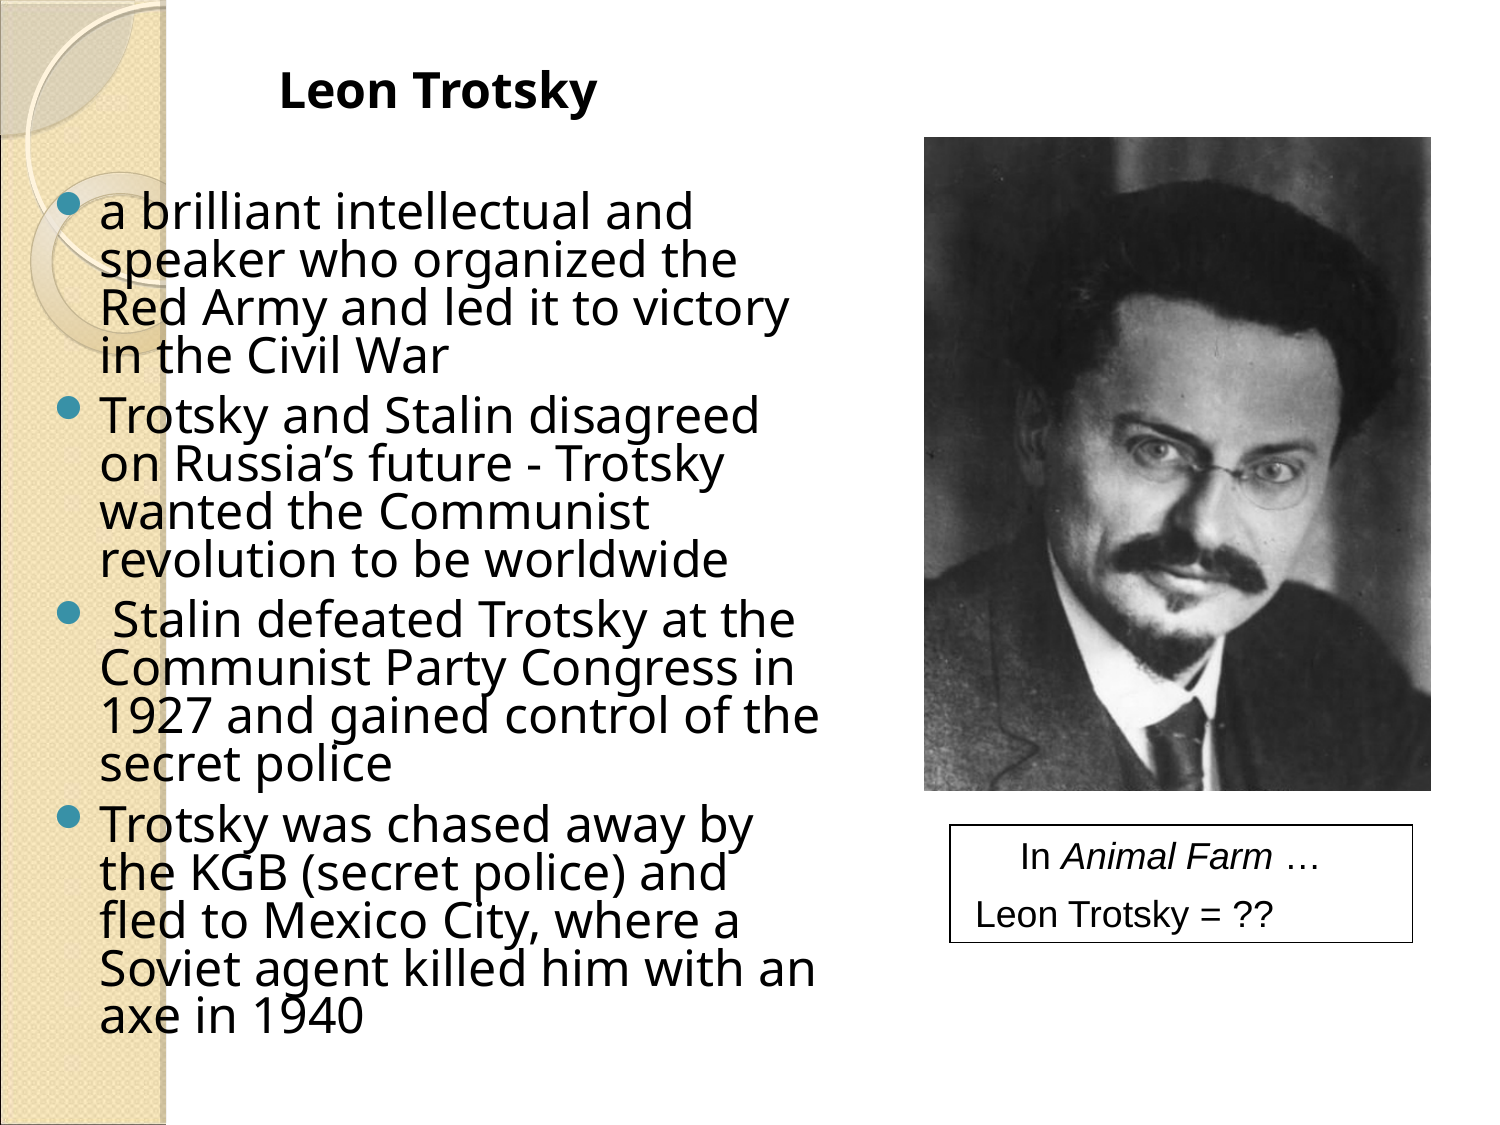

# Leon Trotsky
a brilliant intellectual and speaker who organized the Red Army and led it to victory in the Civil War
Trotsky and Stalin disagreed on Russia’s future - Trotsky wanted the Communist revolution to be worldwide
 Stalin defeated Trotsky at the Communist Party Congress in 1927 and gained control of the secret police
Trotsky was chased away by the KGB (secret police) and fled to Mexico City, where a Soviet agent killed him with an axe in 1940
In Animal Farm …
 Leon Trotsky = ??